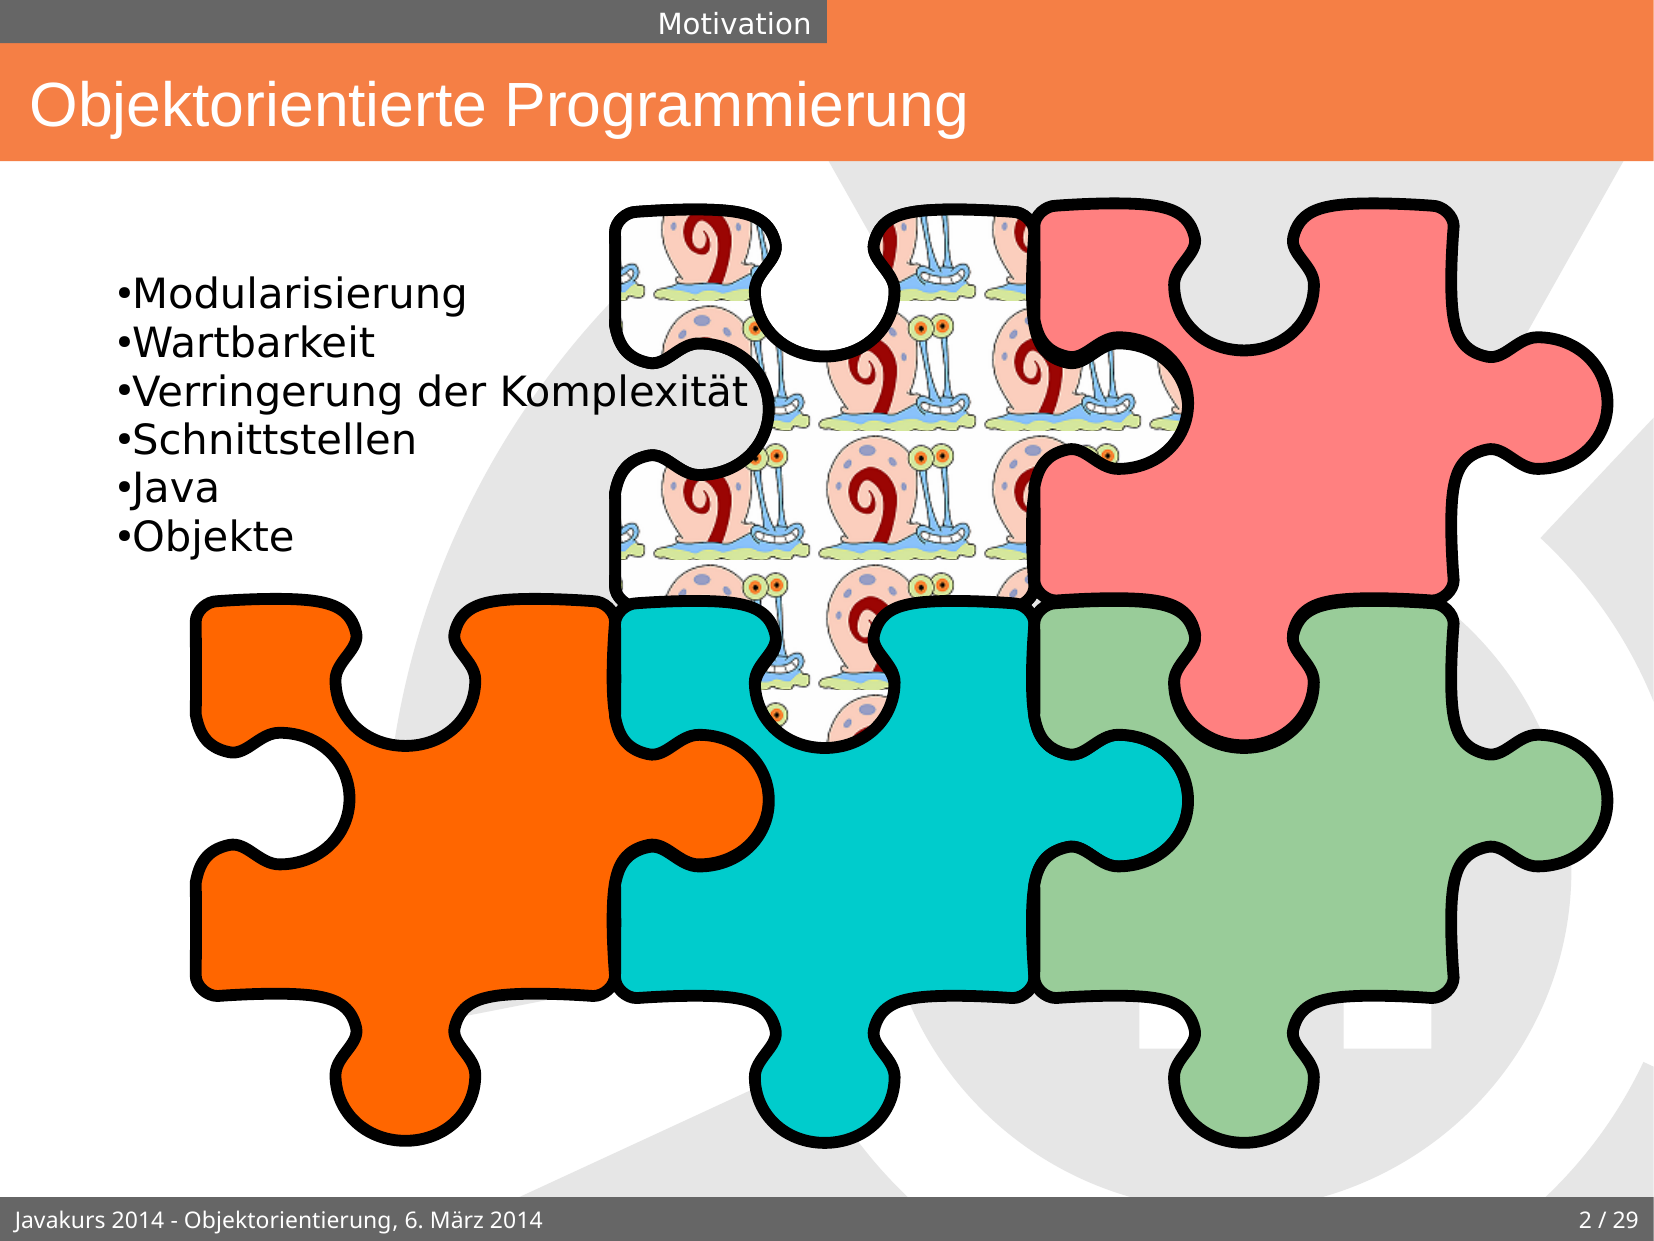

Motivation
# Objektorientierte Programmierung
Modularisierung
Wartbarkeit
Verringerung der Komplexität
Schnittstellen
Java
Objekte